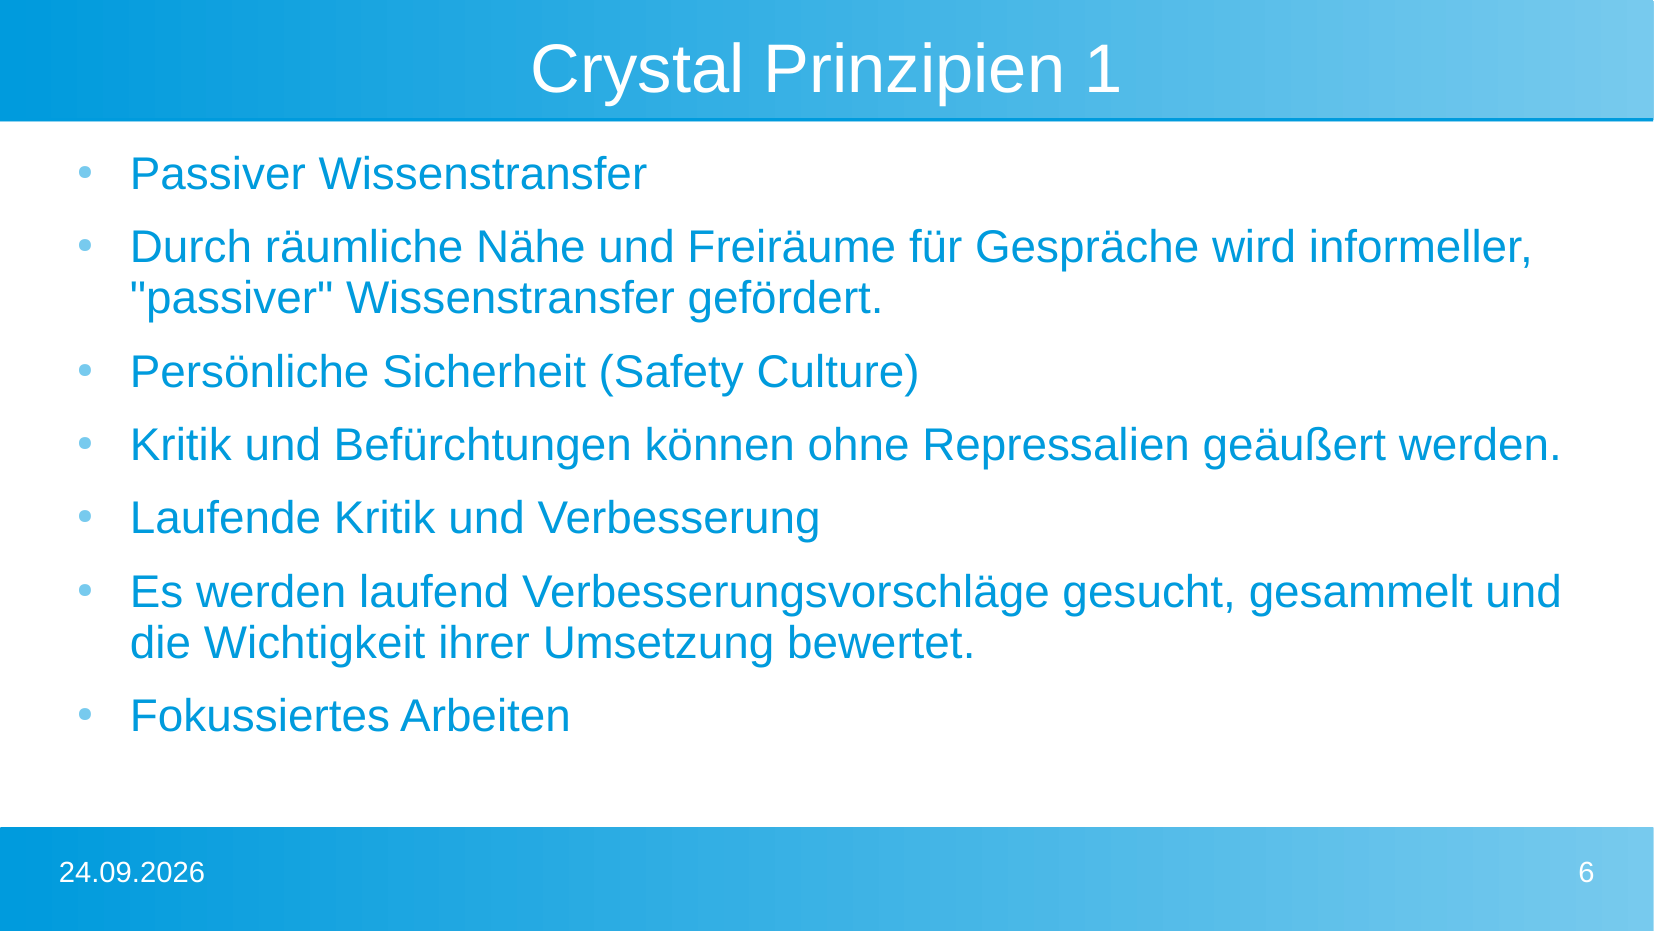

# Crystal Prinzipien 1
Passiver Wissenstransfer
Durch räumliche Nähe und Freiräume für Gespräche wird informeller, "passiver" Wissenstransfer gefördert.
Persönliche Sicherheit (Safety Culture)
Kritik und Befürchtungen können ohne Repressalien geäußert werden.
Laufende Kritik und Verbesserung
Es werden laufend Verbesserungsvorschläge gesucht, gesammelt und die Wichtigkeit ihrer Umsetzung bewertet.
Fokussiertes Arbeiten
6